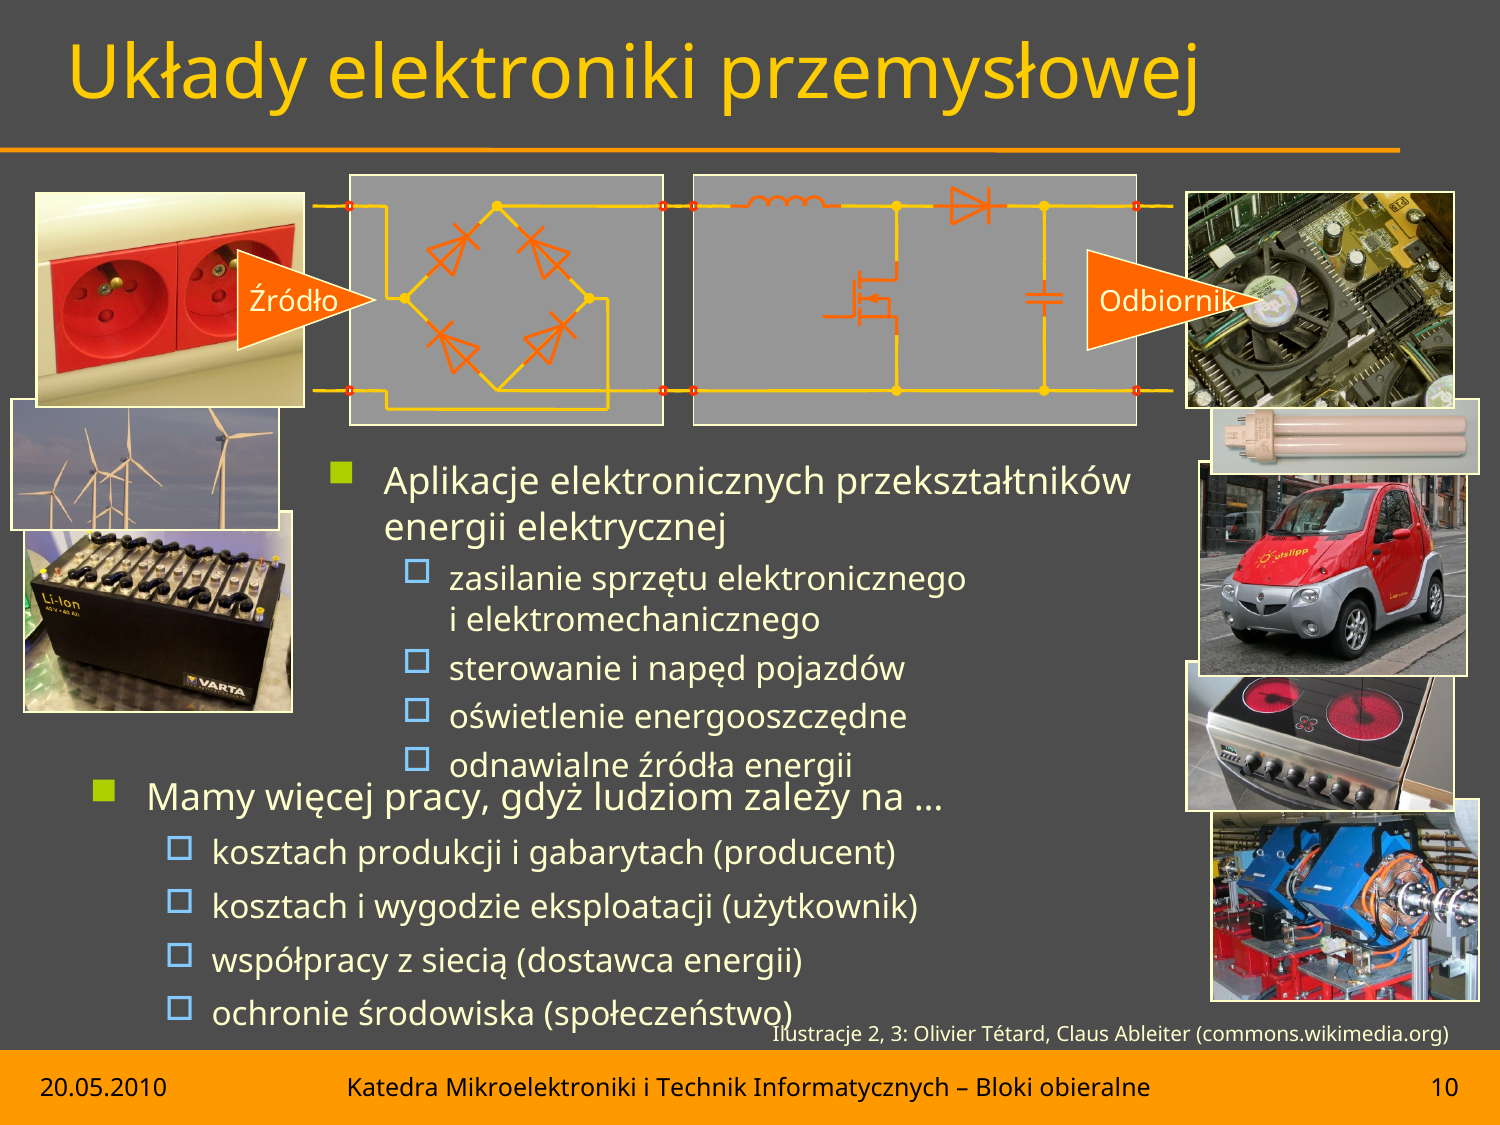

# Układy elektroniki przemysłowej
Źródło
Odbiornik
Aplikacje elektronicznych przekształtników energii elektrycznej
zasilanie sprzętu elektronicznego i elektromechanicznego
sterowanie i napęd pojazdów
oświetlenie energooszczędne
odnawialne źródła energii
Mamy więcej pracy, gdyż ludziom zależy na …
kosztach produkcji i gabarytach (producent)
kosztach i wygodzie eksploatacji (użytkownik)
współpracy z siecią (dostawca energii)
ochronie środowiska (społeczeństwo)
Ilustracje 2, 3: Olivier Tétard, Claus Ableiter (commons.wikimedia.org)
20.05.2010
Katedra Mikroelektroniki i Technik Informatycznych – Bloki obieralne
10